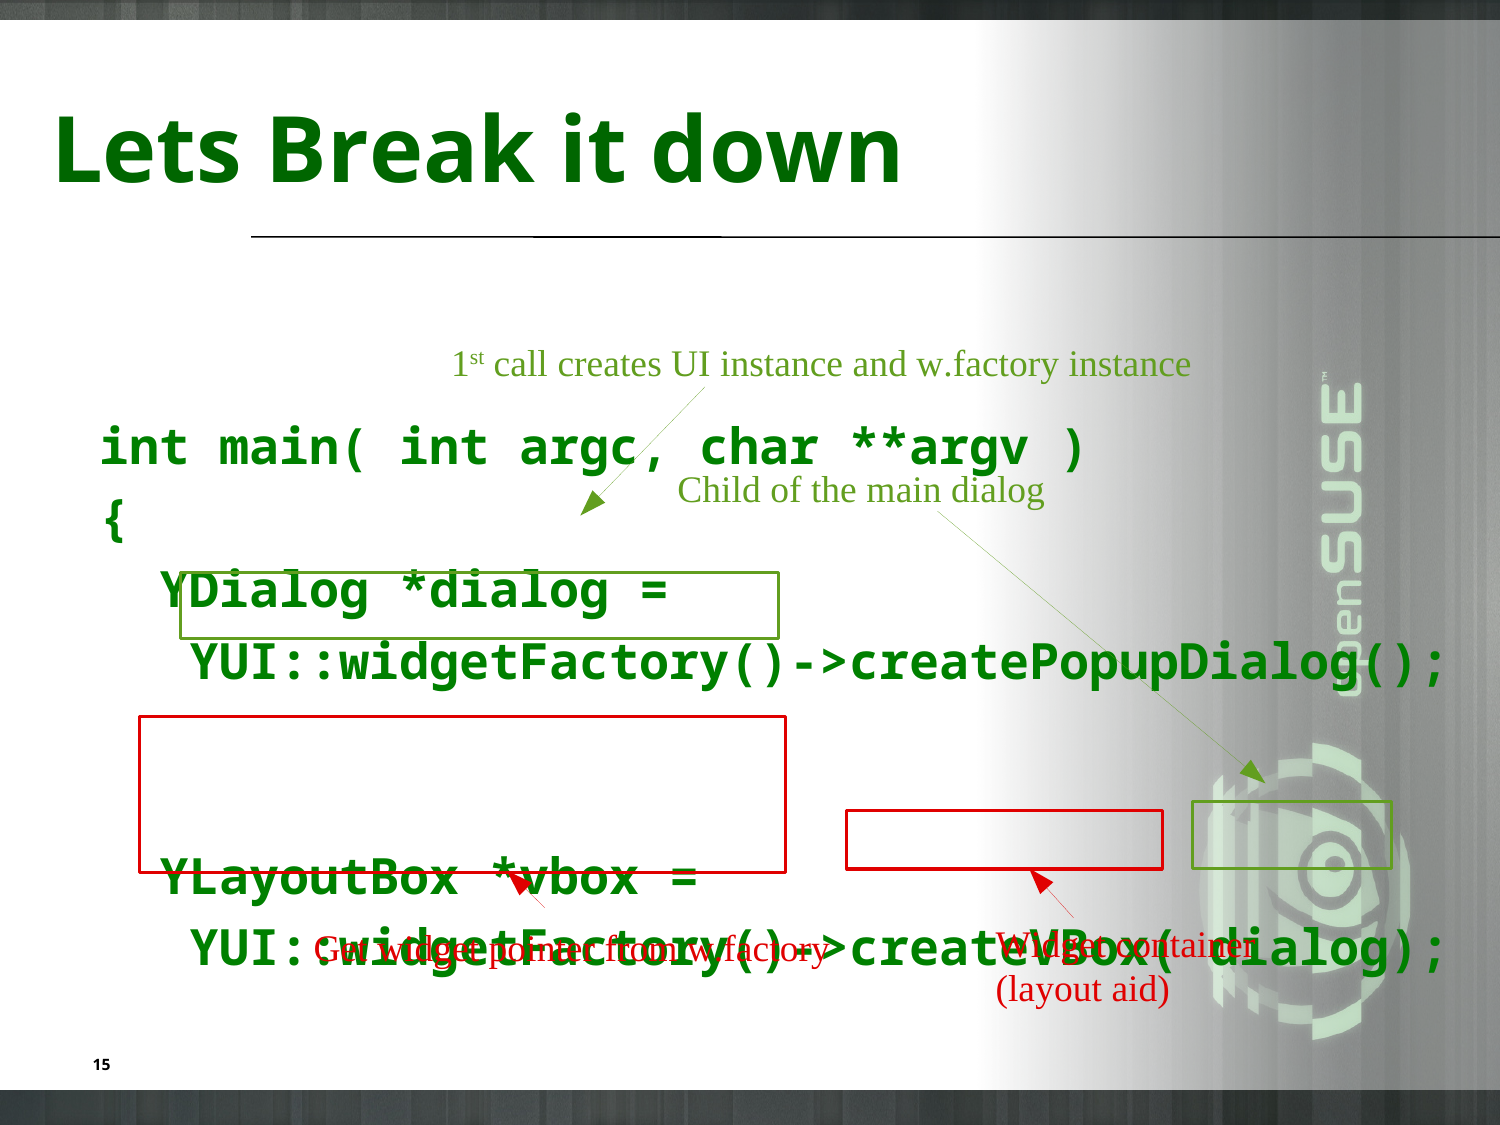

# Lets Break it down
int main( int argc, char **argv )
{
 YDialog *dialog =
 YUI::widgetFactory()->createPopupDialog();
 YLayoutBox *vbox =
 YUI::widgetFactory()->createVBox( dialog);
1st call creates UI instance and w.factory instance
Child of the main dialog
Widget container
(layout aid)
Get widget pointer from w.factory